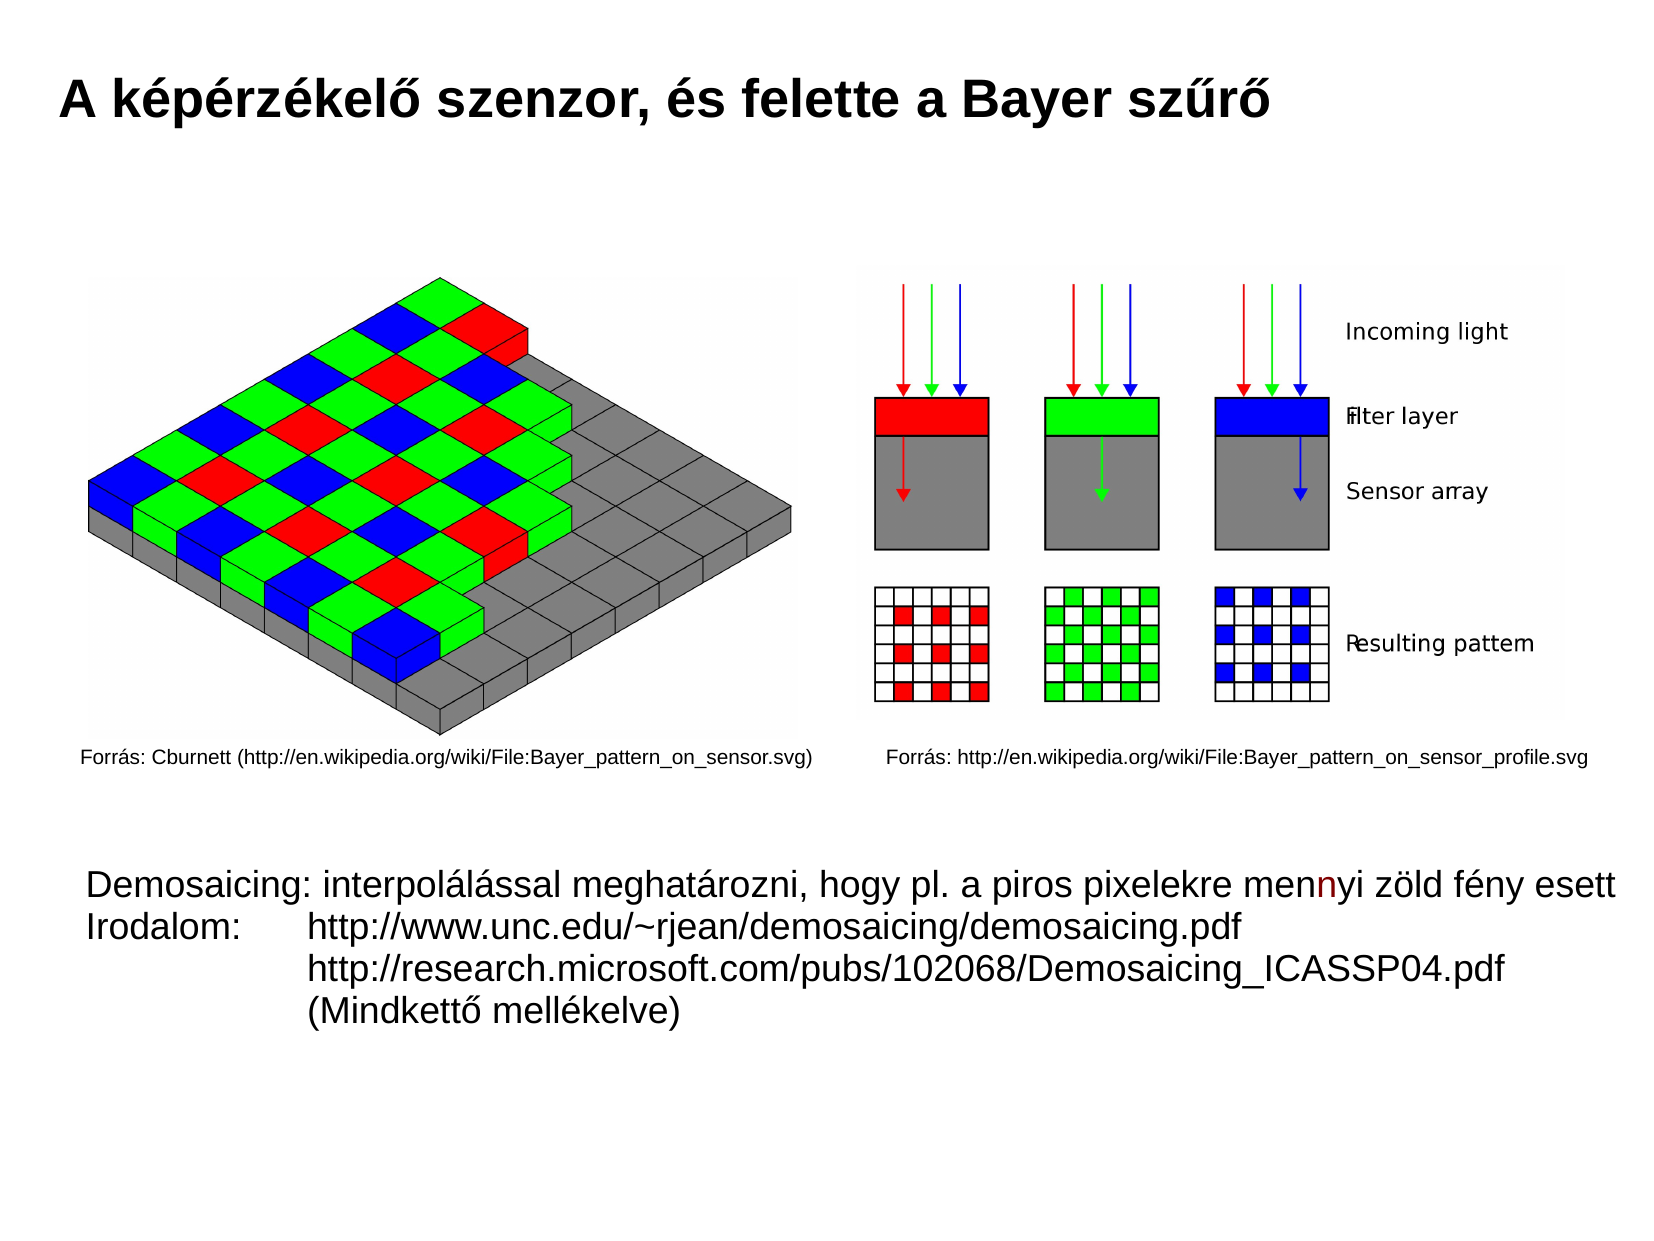

A képérzékelő szenzor, és felette a Bayer szűrő
Forrás: Cburnett (http://en.wikipedia.org/wiki/File:Bayer_pattern_on_sensor.svg)
Forrás: http://en.wikipedia.org/wiki/File:Bayer_pattern_on_sensor_profile.svg
Demosaicing: interpolálással meghatározni, hogy pl. a piros pixelekre mennyi zöld fény esett
Irodalom: 	http://www.unc.edu/~rjean/demosaicing/demosaicing.pdf
			http://research.microsoft.com/pubs/102068/Demosaicing_ICASSP04.pdf
			(Mindkettő mellékelve)